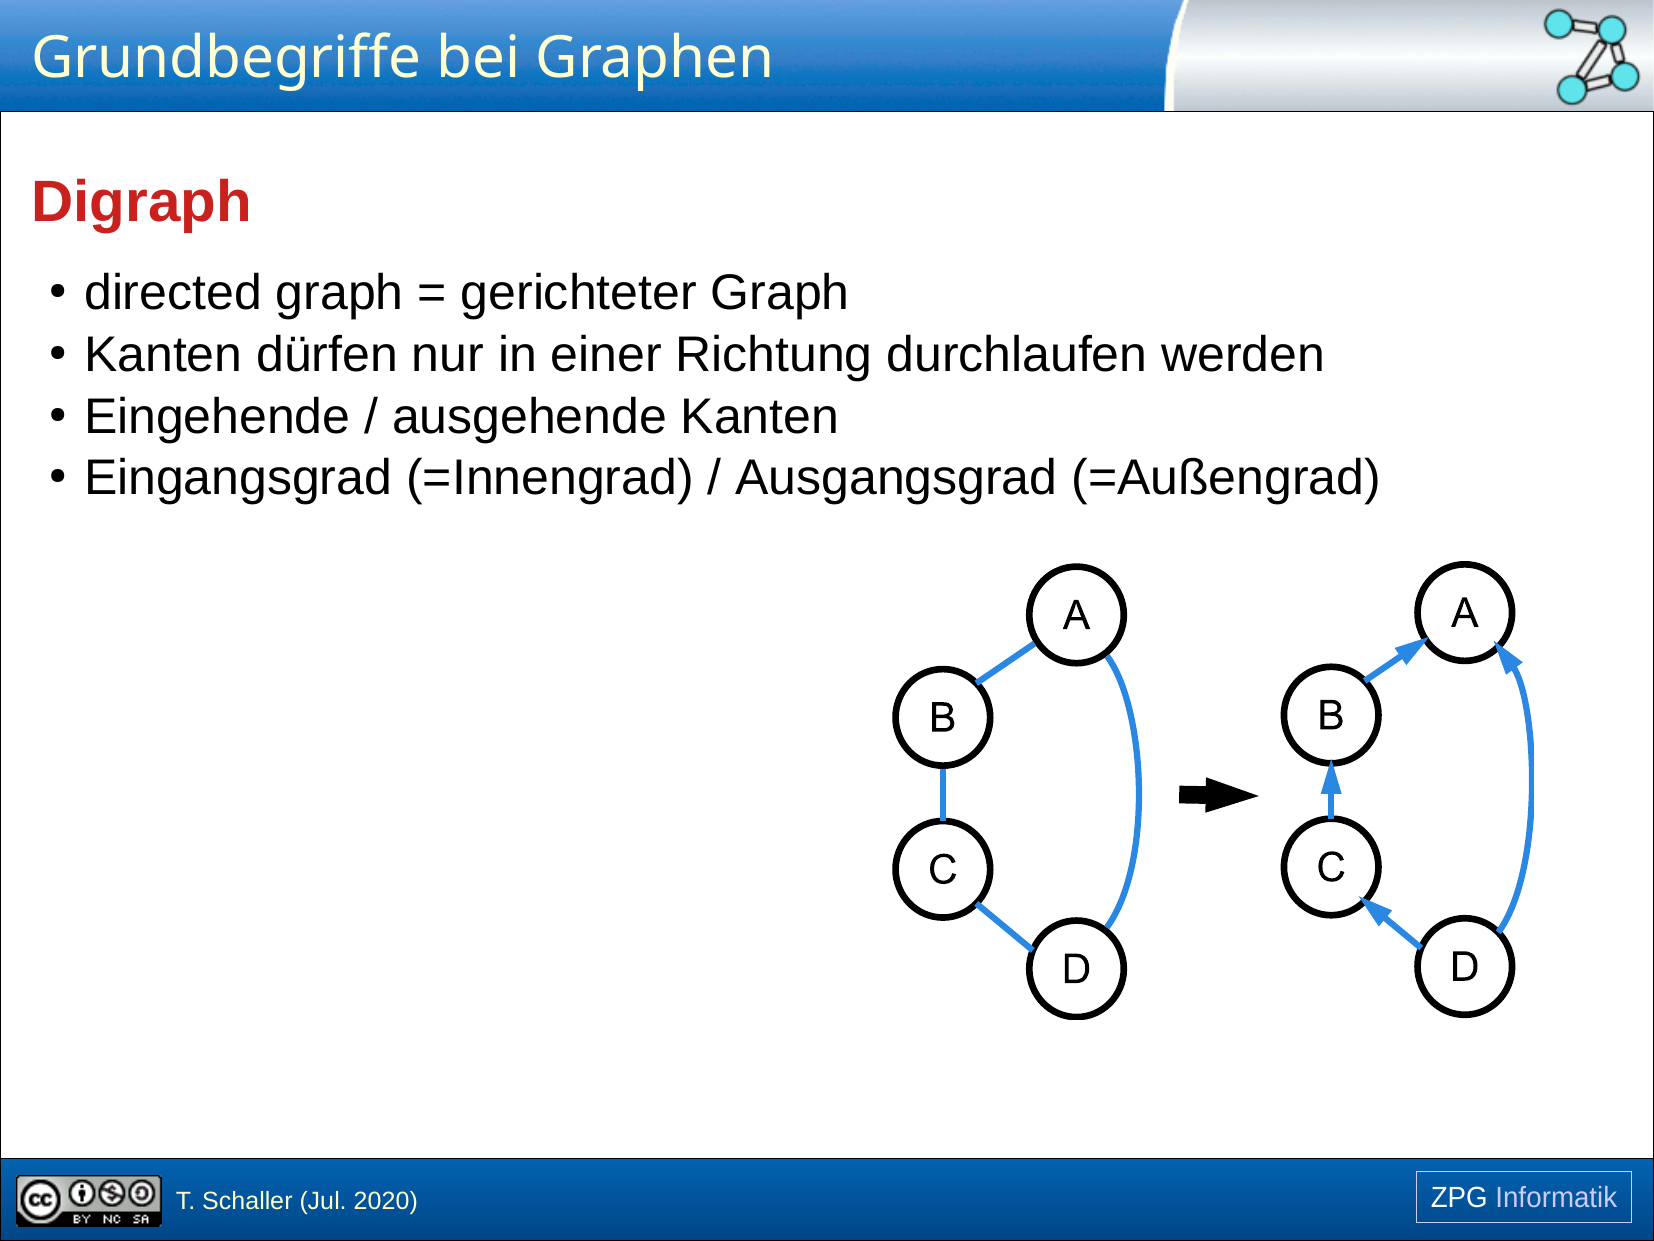

# Grundbegriffe bei Graphen
Digraph
directed graph = gerichteter Graph
Kanten dürfen nur in einer Richtung durchlaufen werden
Eingehende / ausgehende Kanten
Eingangsgrad (=Innengrad) / Ausgangsgrad (=Außengrad)
3